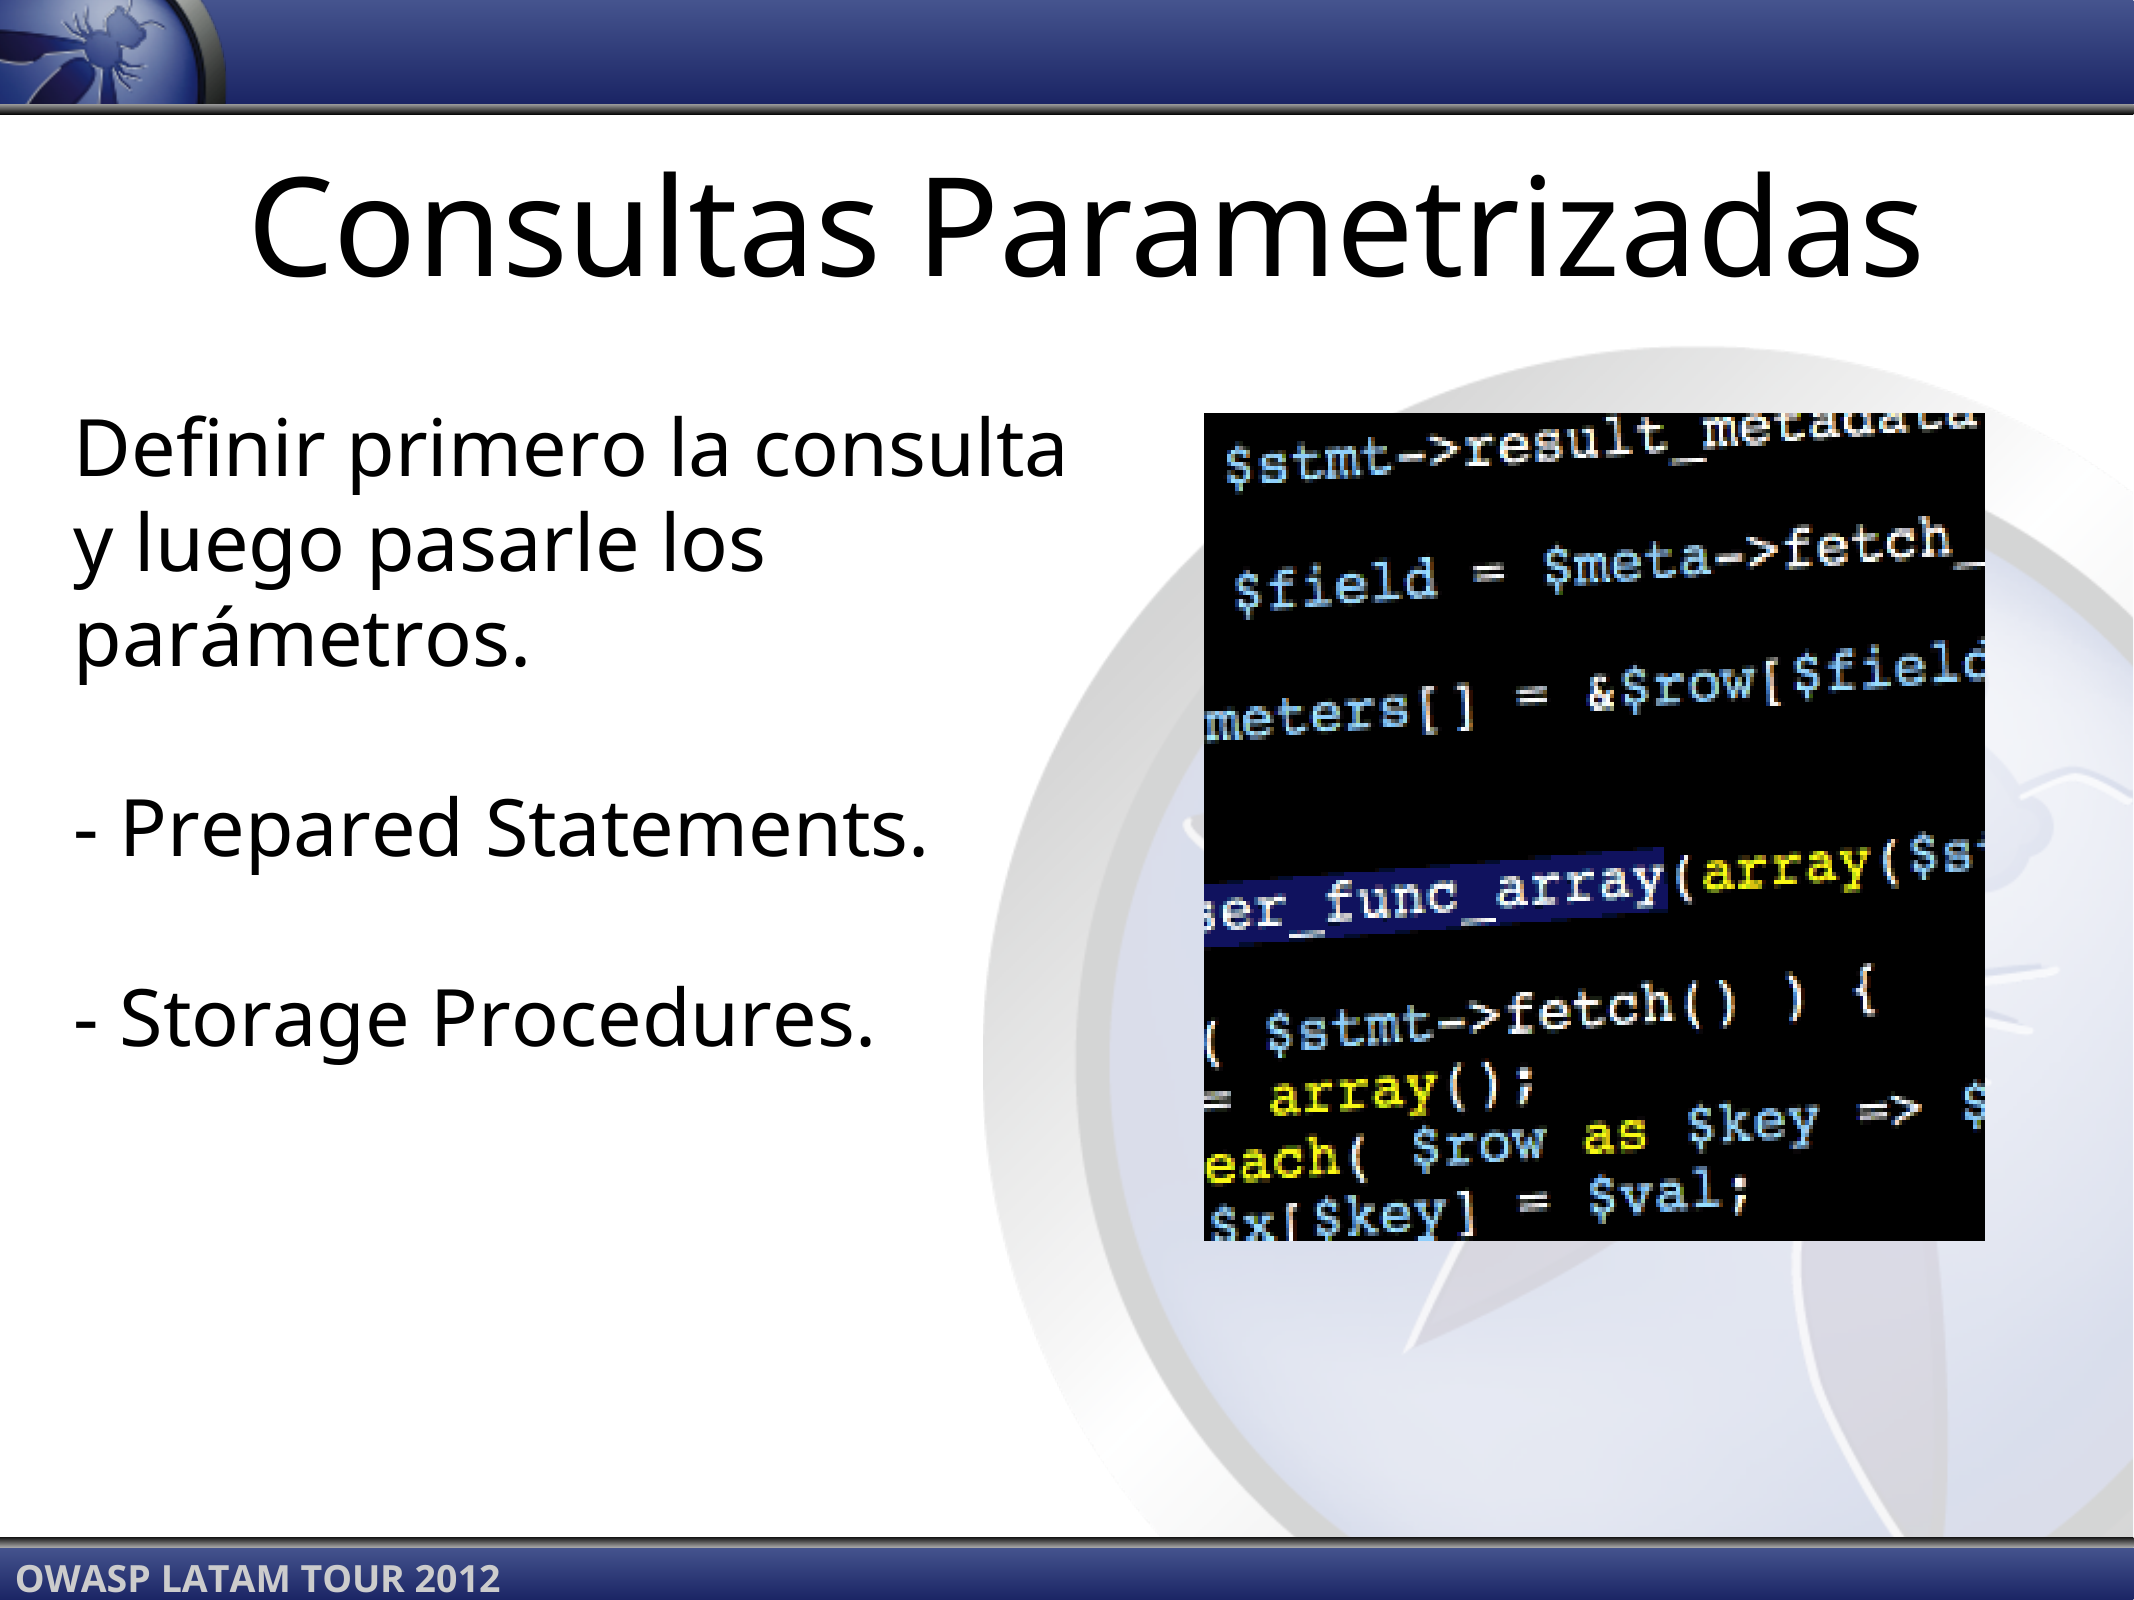

# Consultas Parametrizadas
Definir primero la consulta y luego pasarle los parámetros.
- Prepared Statements.
- Storage Procedures.